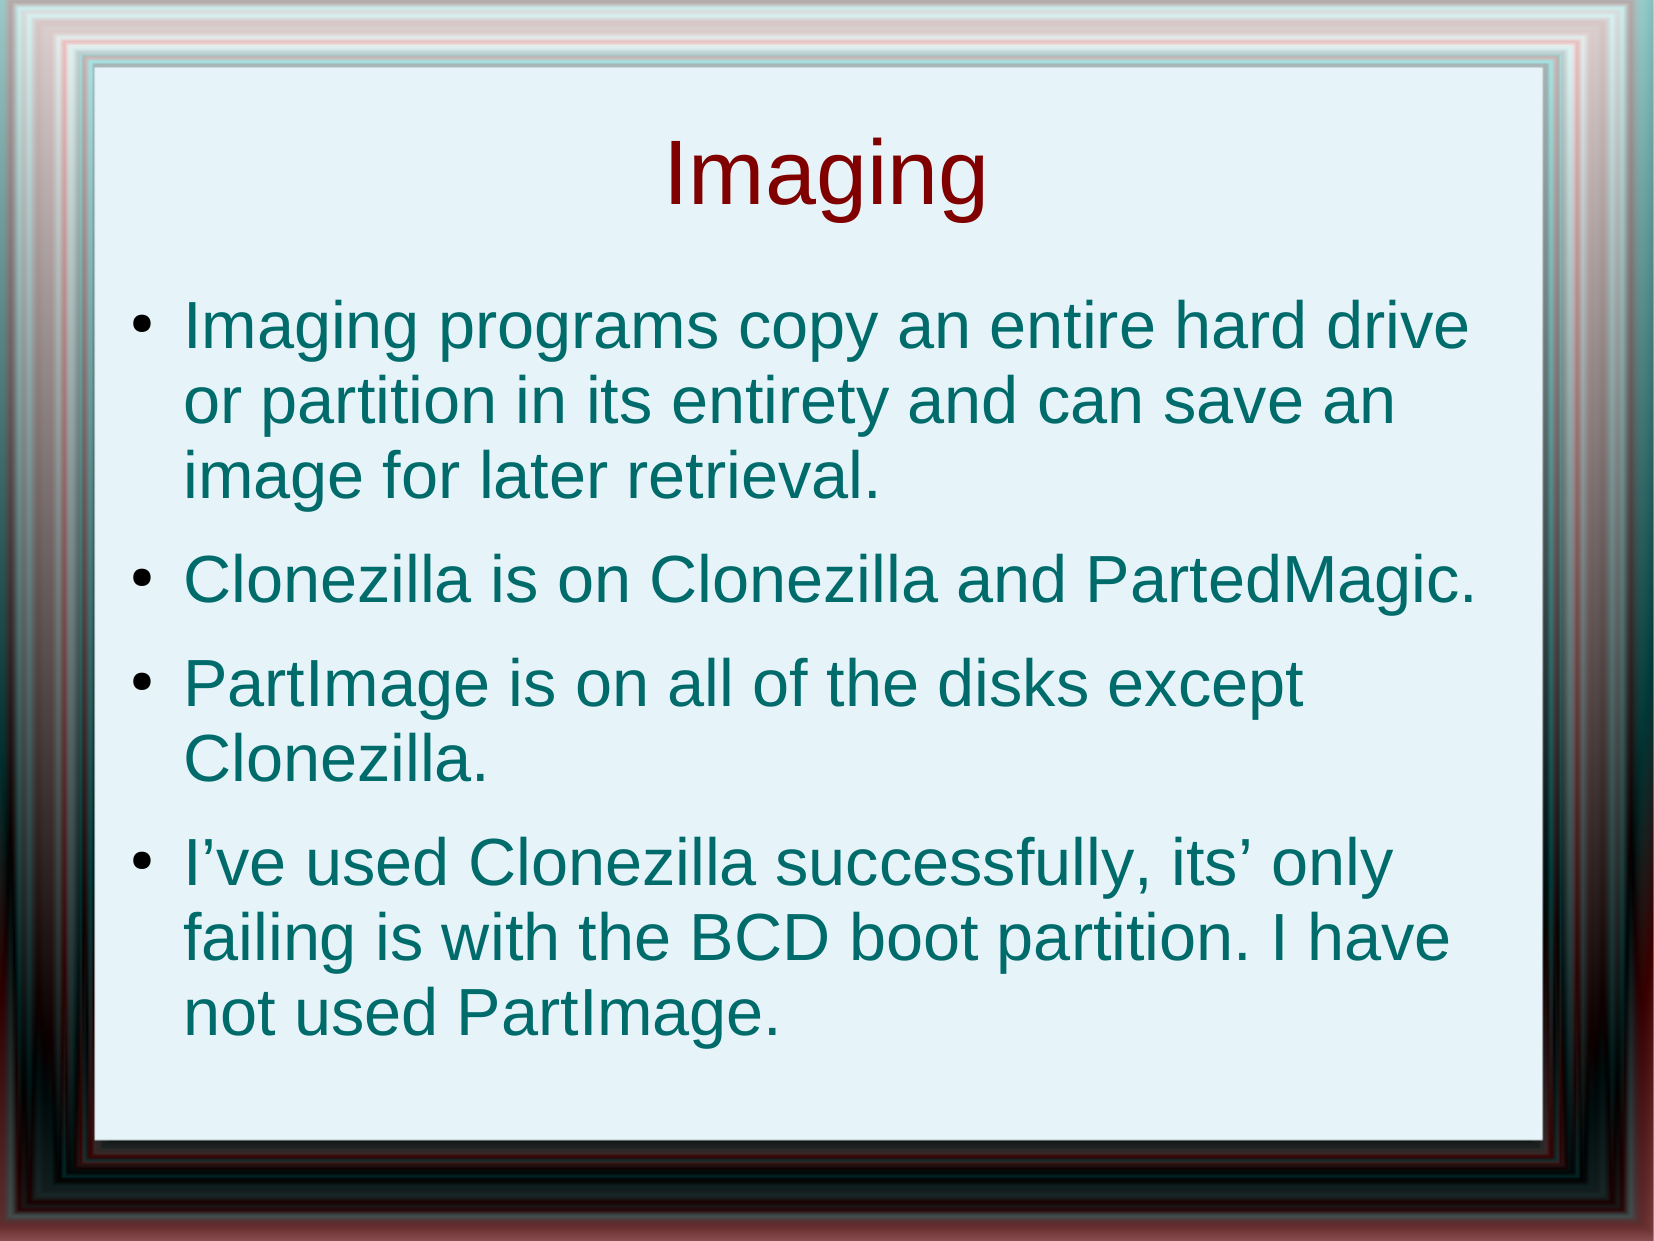

# Imaging
Imaging programs copy an entire hard drive or partition in its entirety and can save an image for later retrieval.
Clonezilla is on Clonezilla and PartedMagic.
PartImage is on all of the disks except Clonezilla.
I’ve used Clonezilla successfully, its’ only failing is with the BCD boot partition. I have not used PartImage.